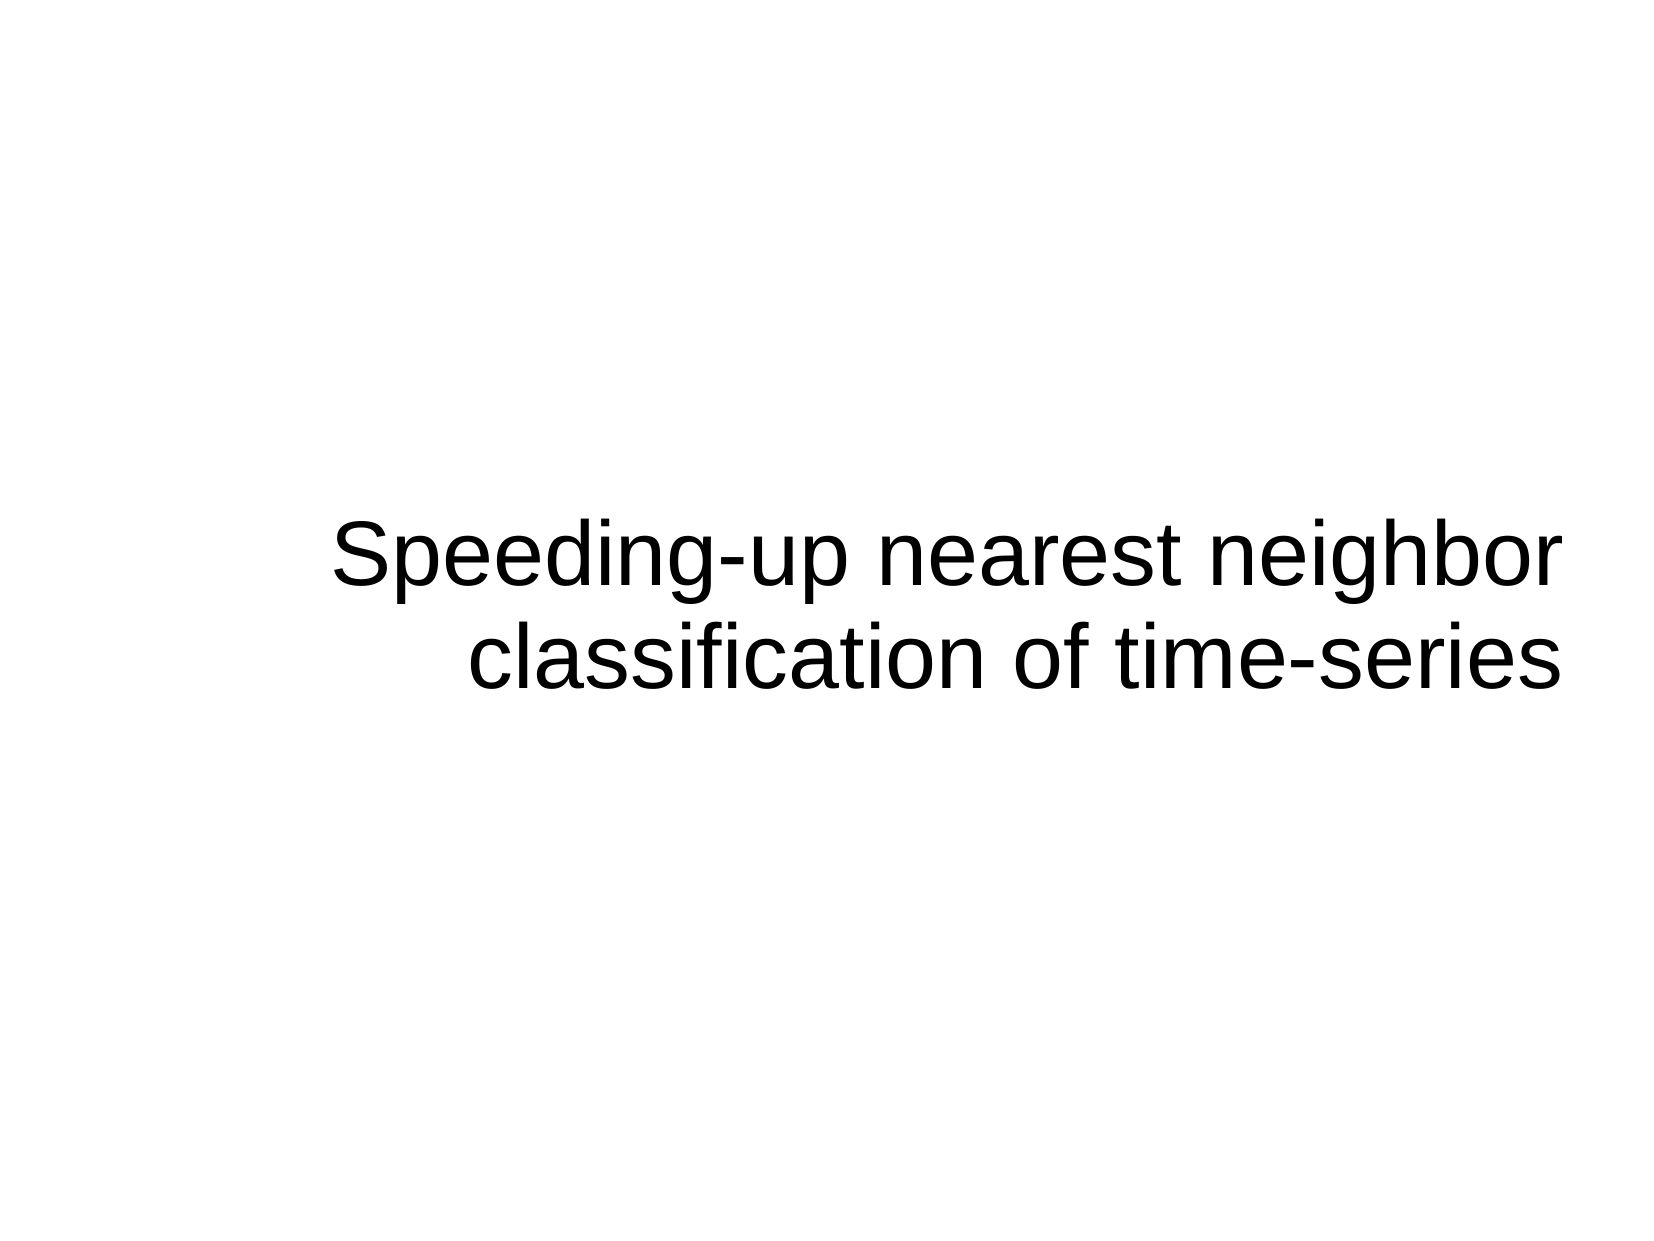

# Speeding-up nearest neighbor classification of time-series